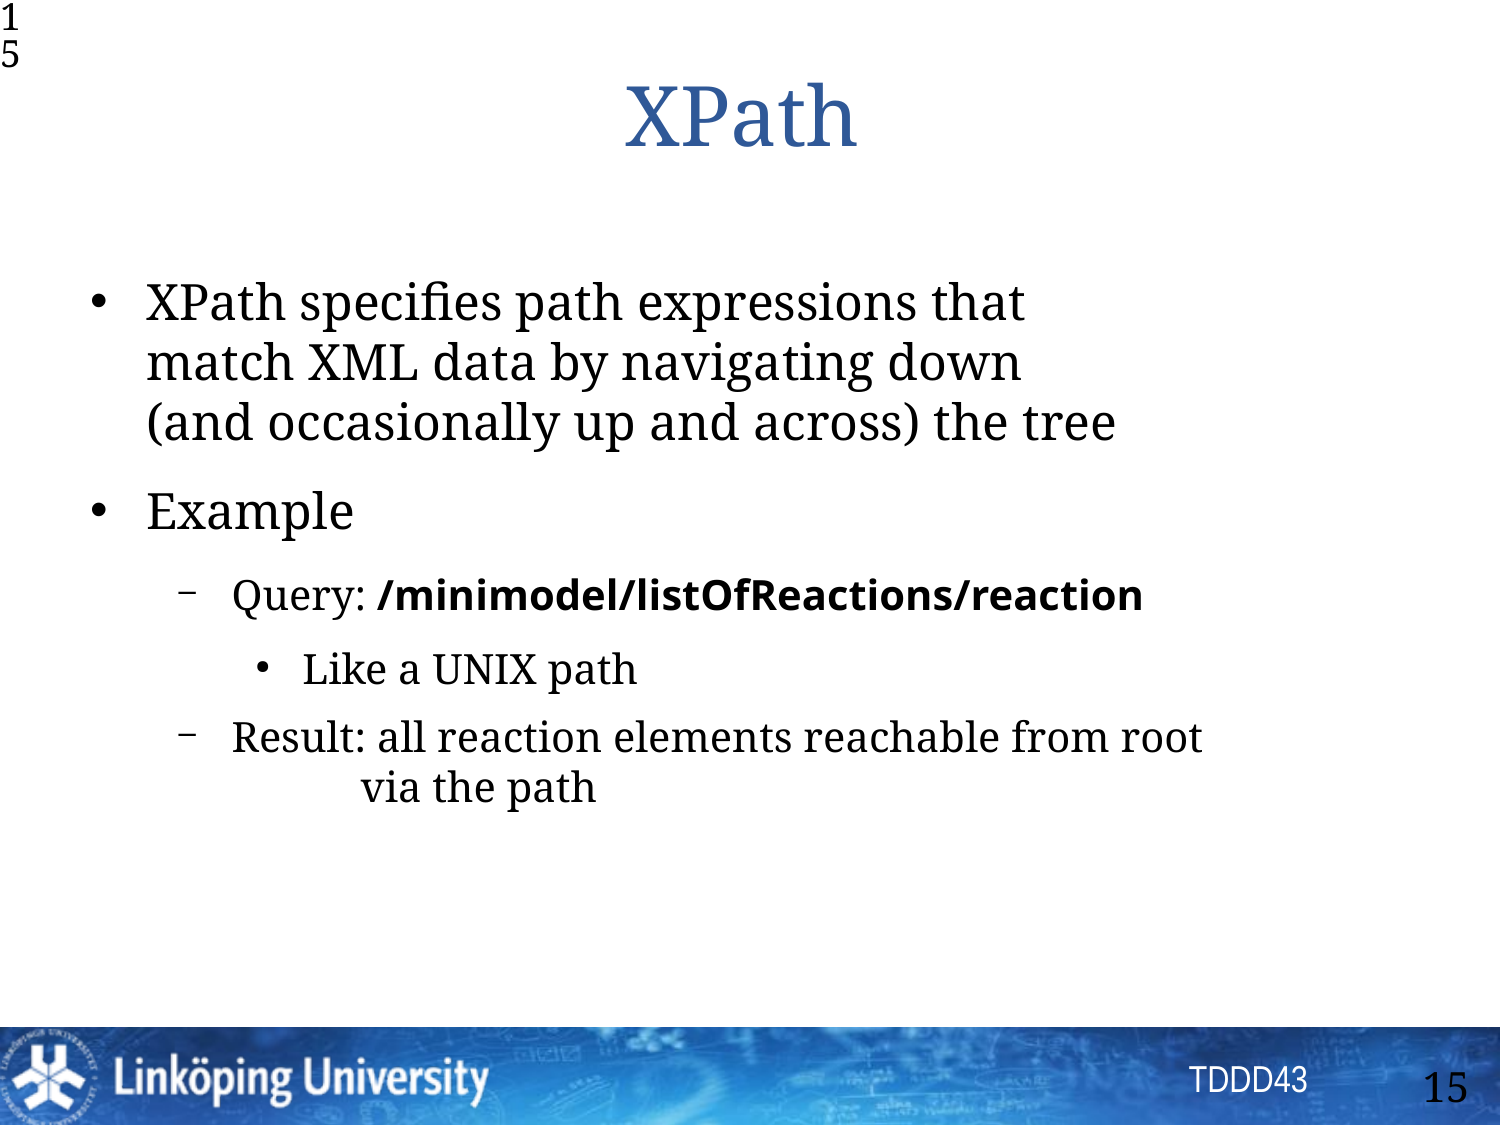

# XPath
XPath specifies path expressions that
match XML data by navigating down
(and occasionally up and across) the tree
Example
Query: /minimodel/listOfReactions/reaction
Like a UNIX path
Result: all reaction elements reachable from root
 via the path